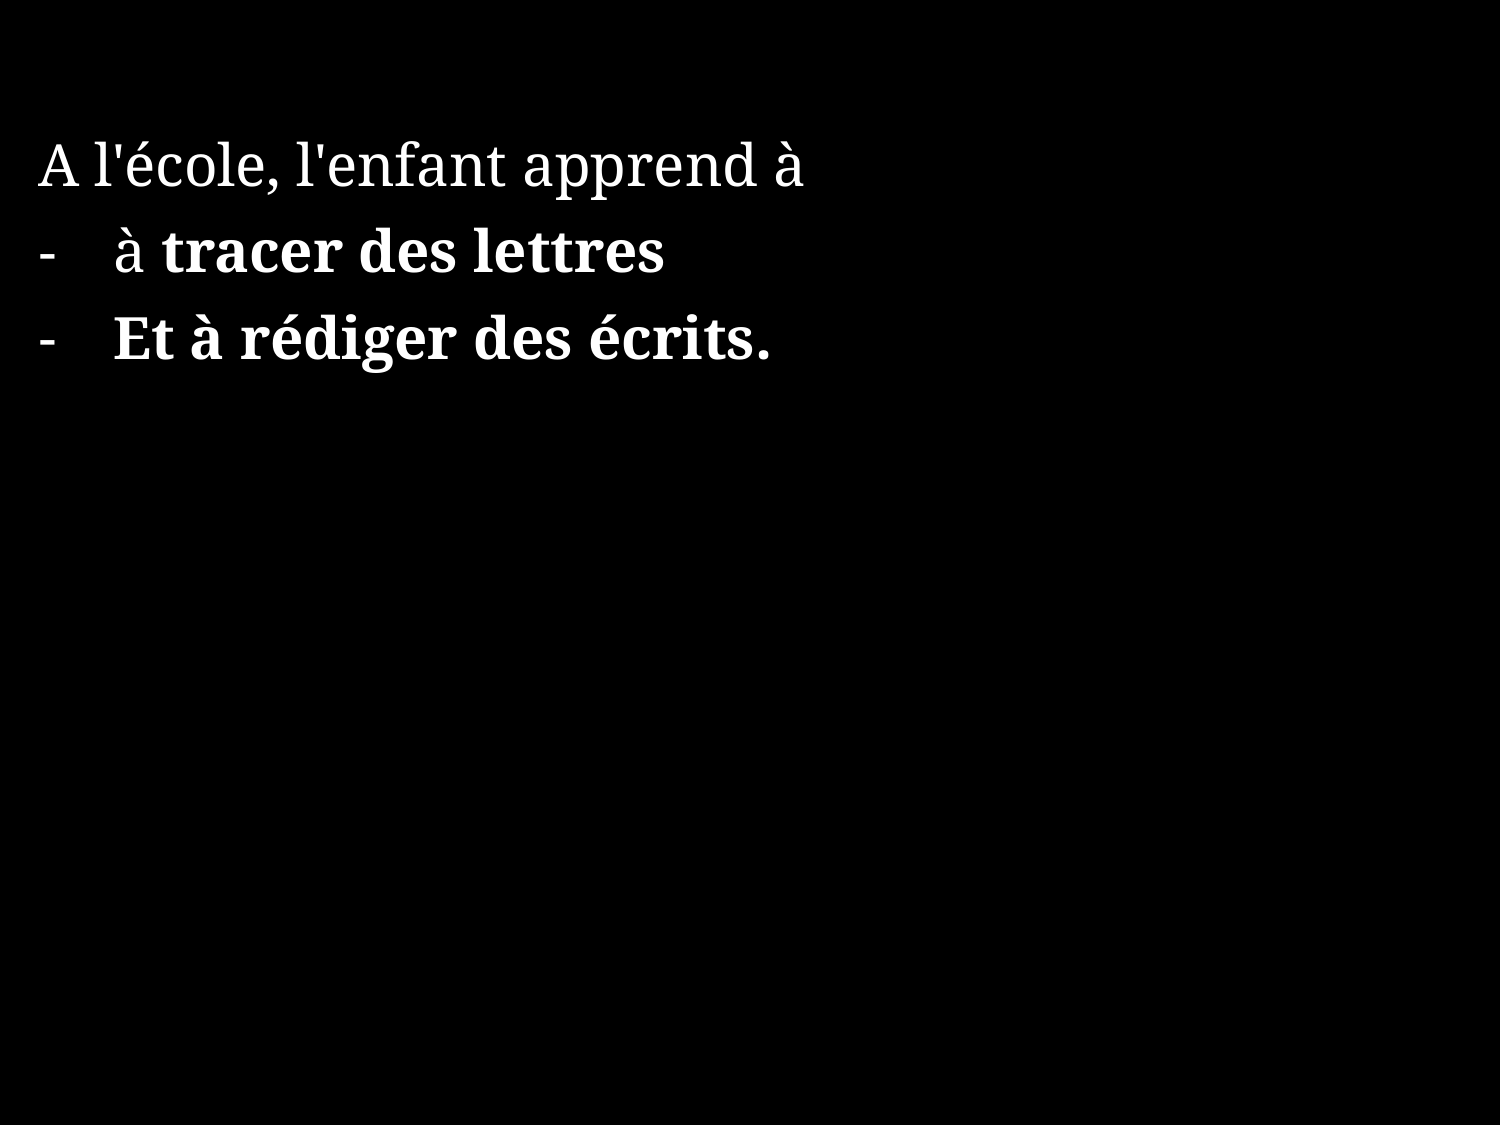

# A l'école, l'enfant apprend à
à tracer des lettres
Et à rédiger des écrits.